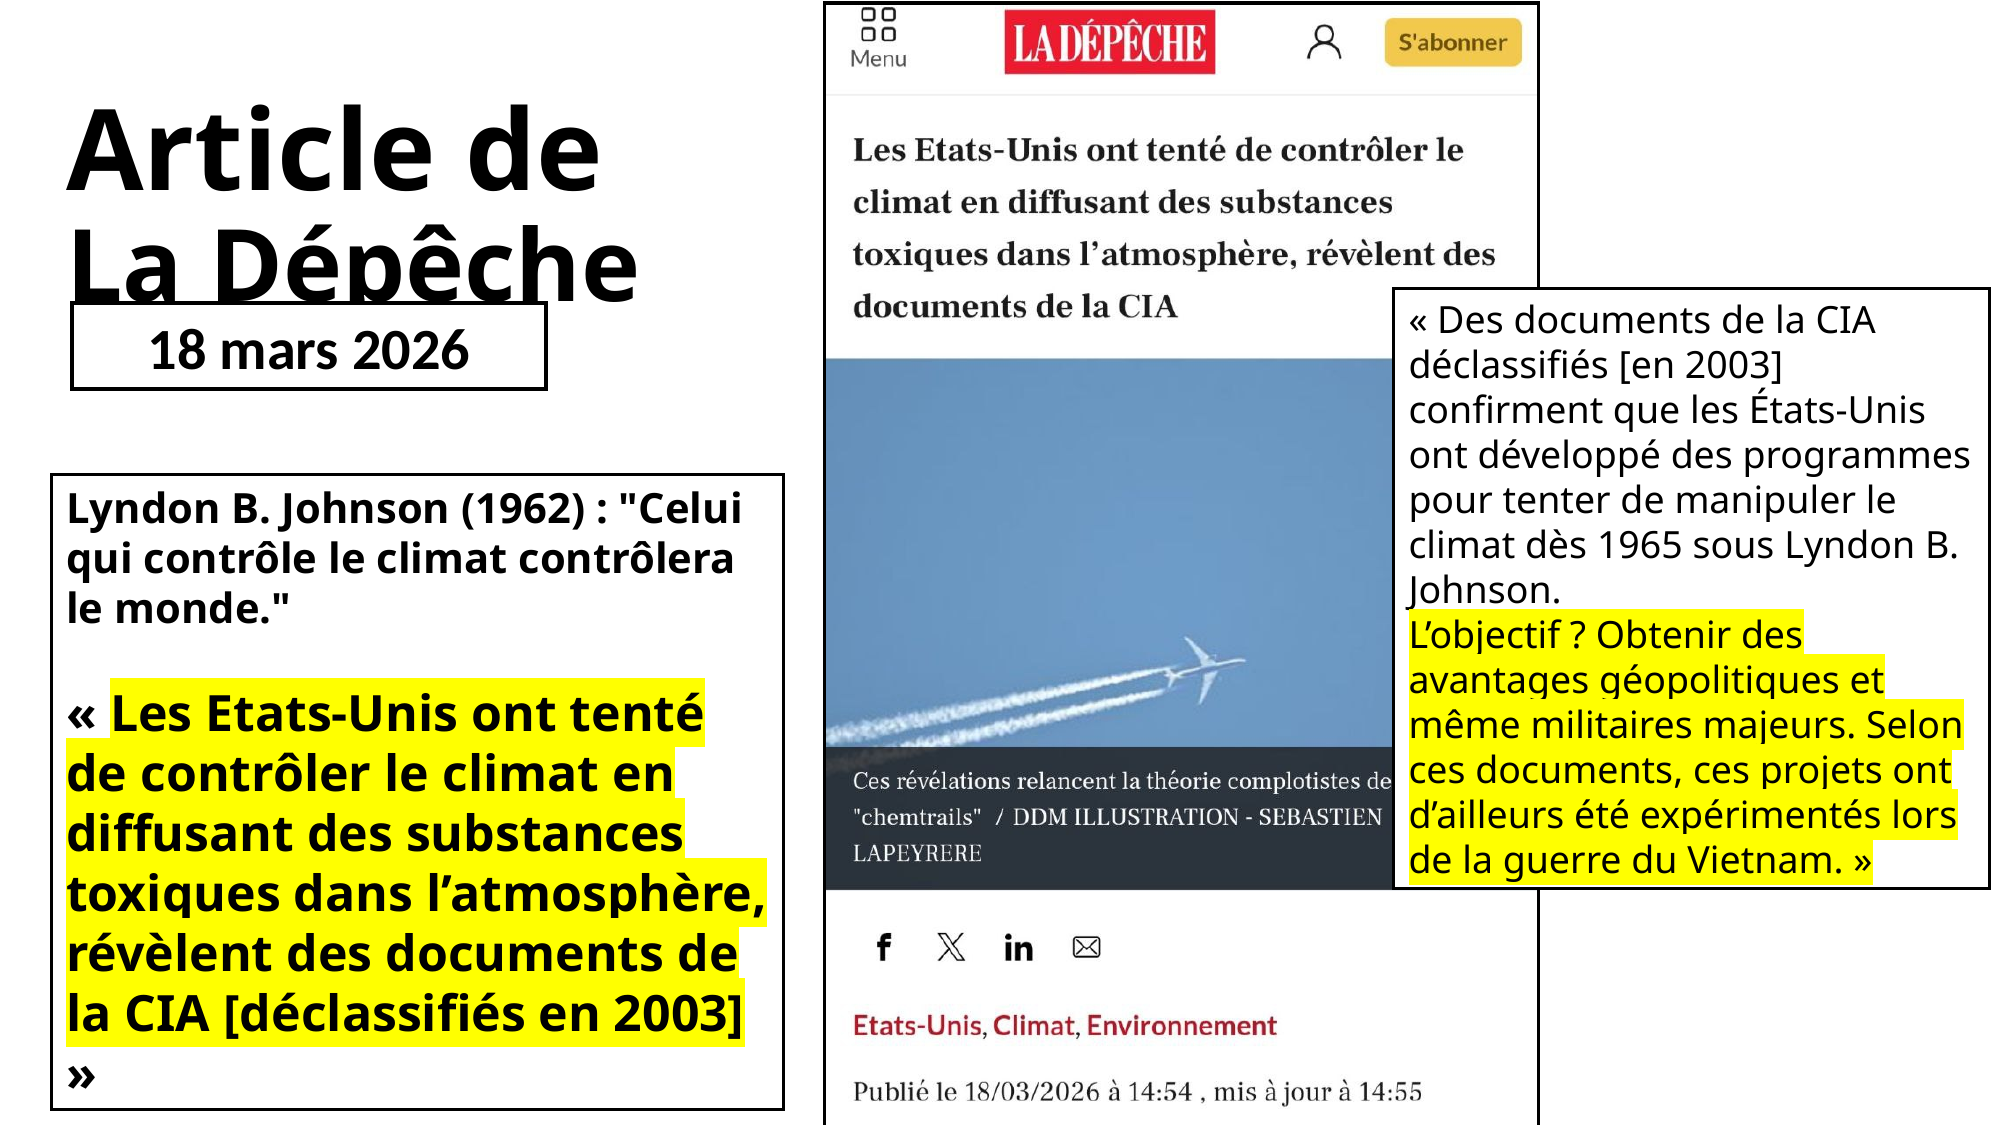

# Article de La Dépêche
« Des documents de la CIA déclassifiés [en 2003] confirment que les États-Unis ont développé des programmes pour tenter de manipuler le climat dès 1965 sous Lyndon B. Johnson.
L’objectif ? Obtenir des avantages géopolitiques et même militaires majeurs. Selon ces documents, ces projets ont d’ailleurs été expérimentés lors de la guerre du Vietnam. »
18 mars 2026
Lyndon B. Johnson (1962) : "Celui qui contrôle le climat contrôlera le monde."
« Les Etats-Unis ont tenté de contrôler le climat en diffusant des substances toxiques dans l’atmosphère, révèlent des documents de la CIA [déclassifiés en 2003] »